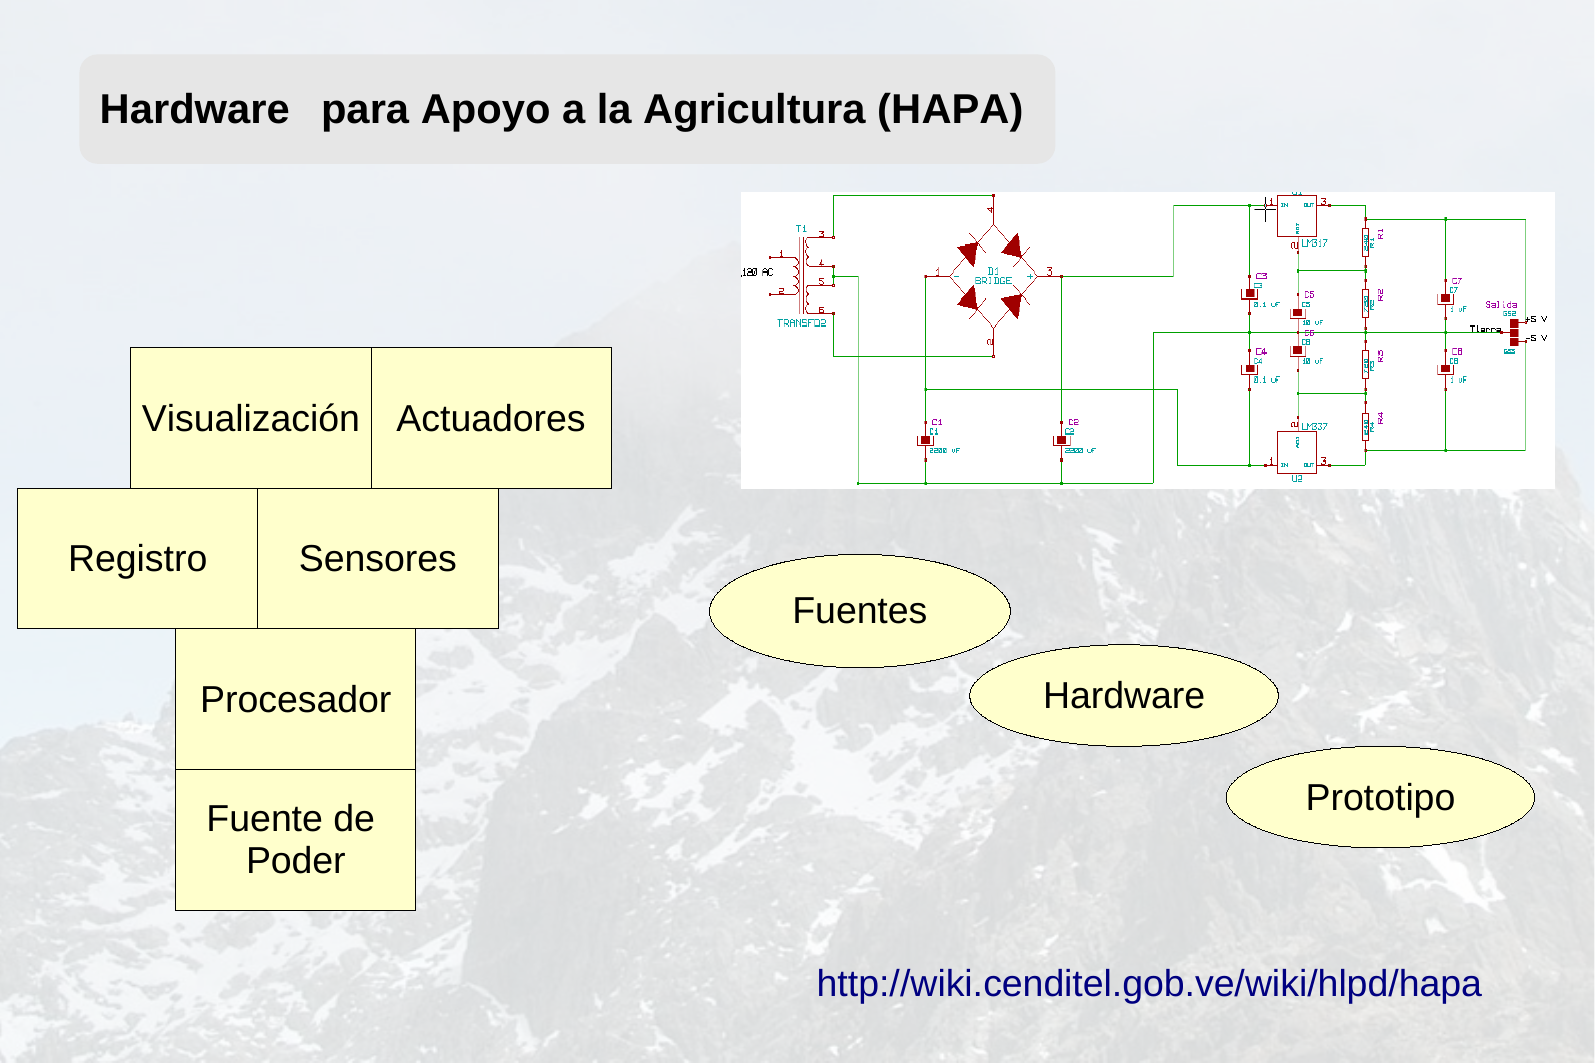

Hardware	para Apoyo a la Agricultura (HAPA)
Visualización
Actuadores
Registro
Sensores
Fuentes
Procesador
Hardware
Prototipo
Fuente de
Poder
http://wiki.cenditel.gob.ve/wiki/hlpd/hapa